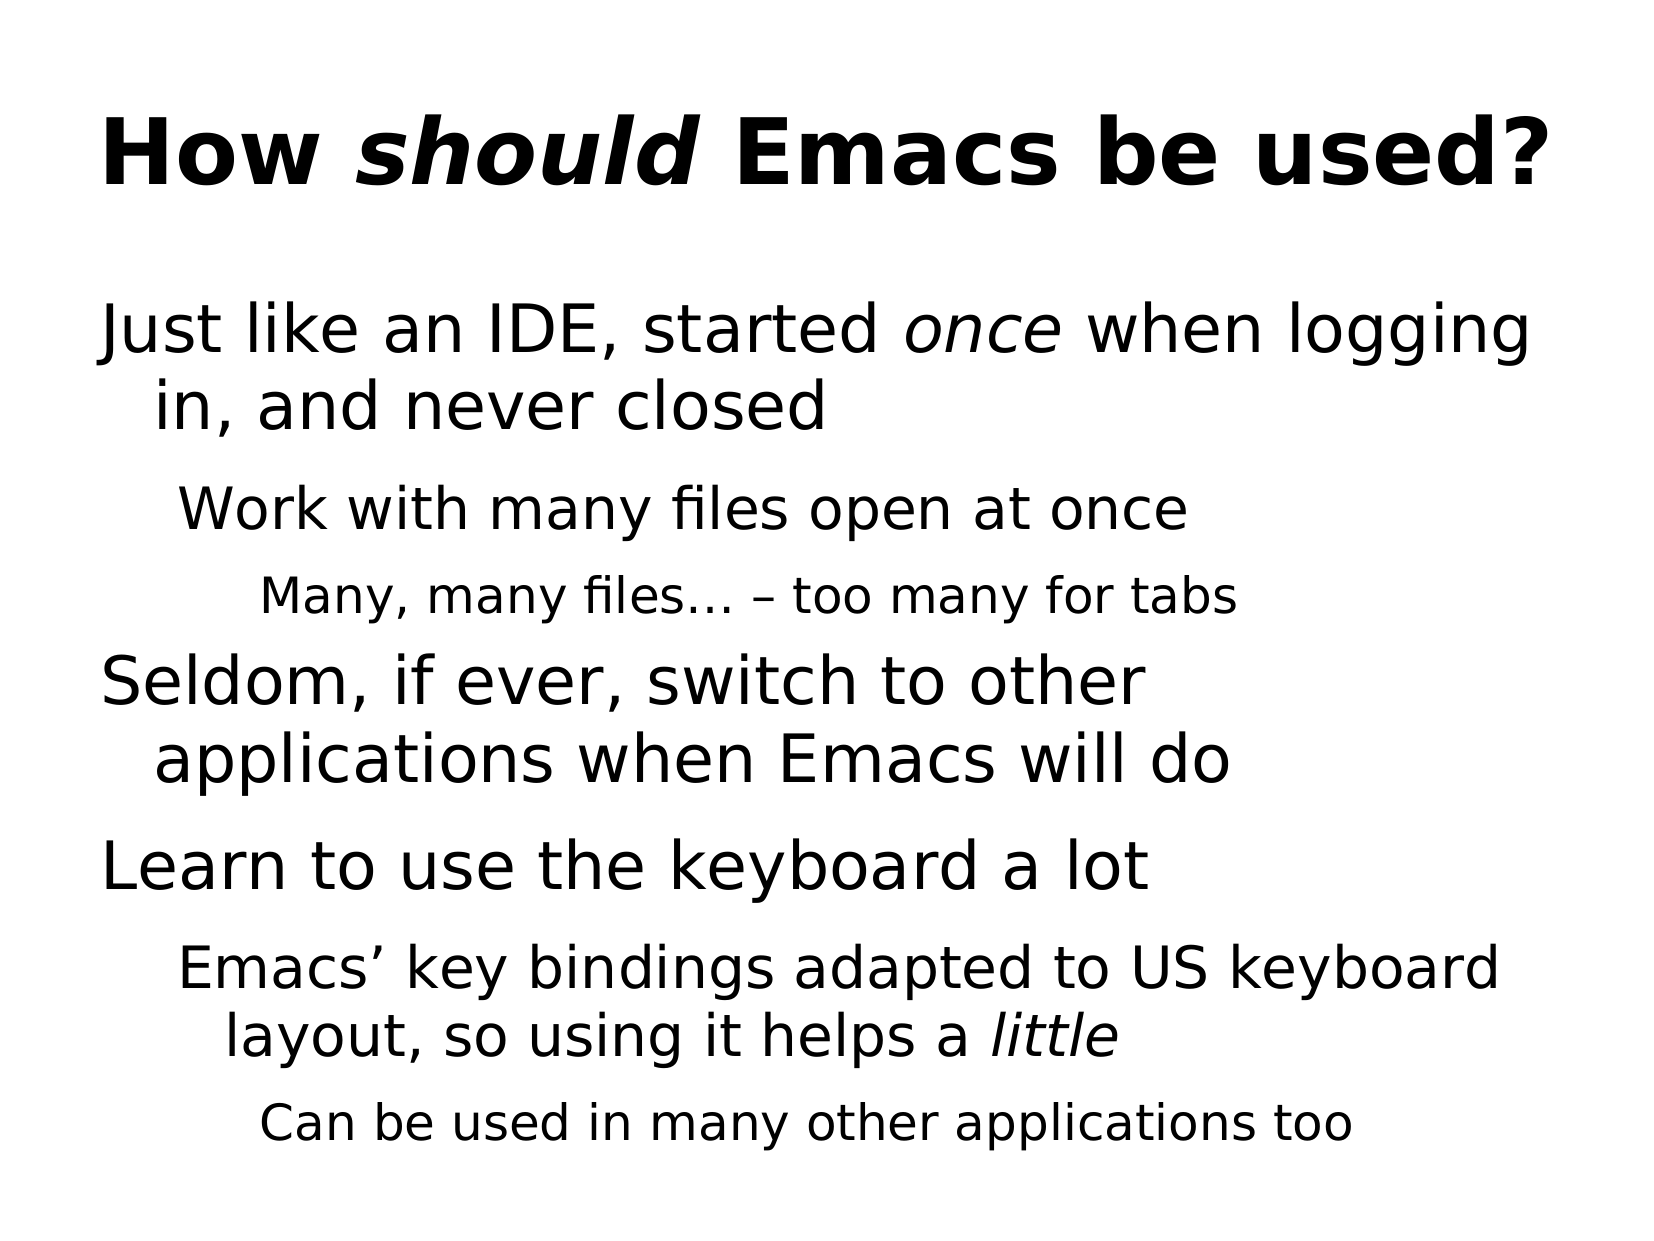

# How should Emacs be used?
Just like an IDE, started once when logging in, and never closed
Work with many files open at once
Many, many files… – too many for tabs
Seldom, if ever, switch to other applications when Emacs will do
Learn to use the keyboard a lot
Emacs’ key bindings adapted to US keyboard layout, so using it helps a little
Can be used in many other applications too